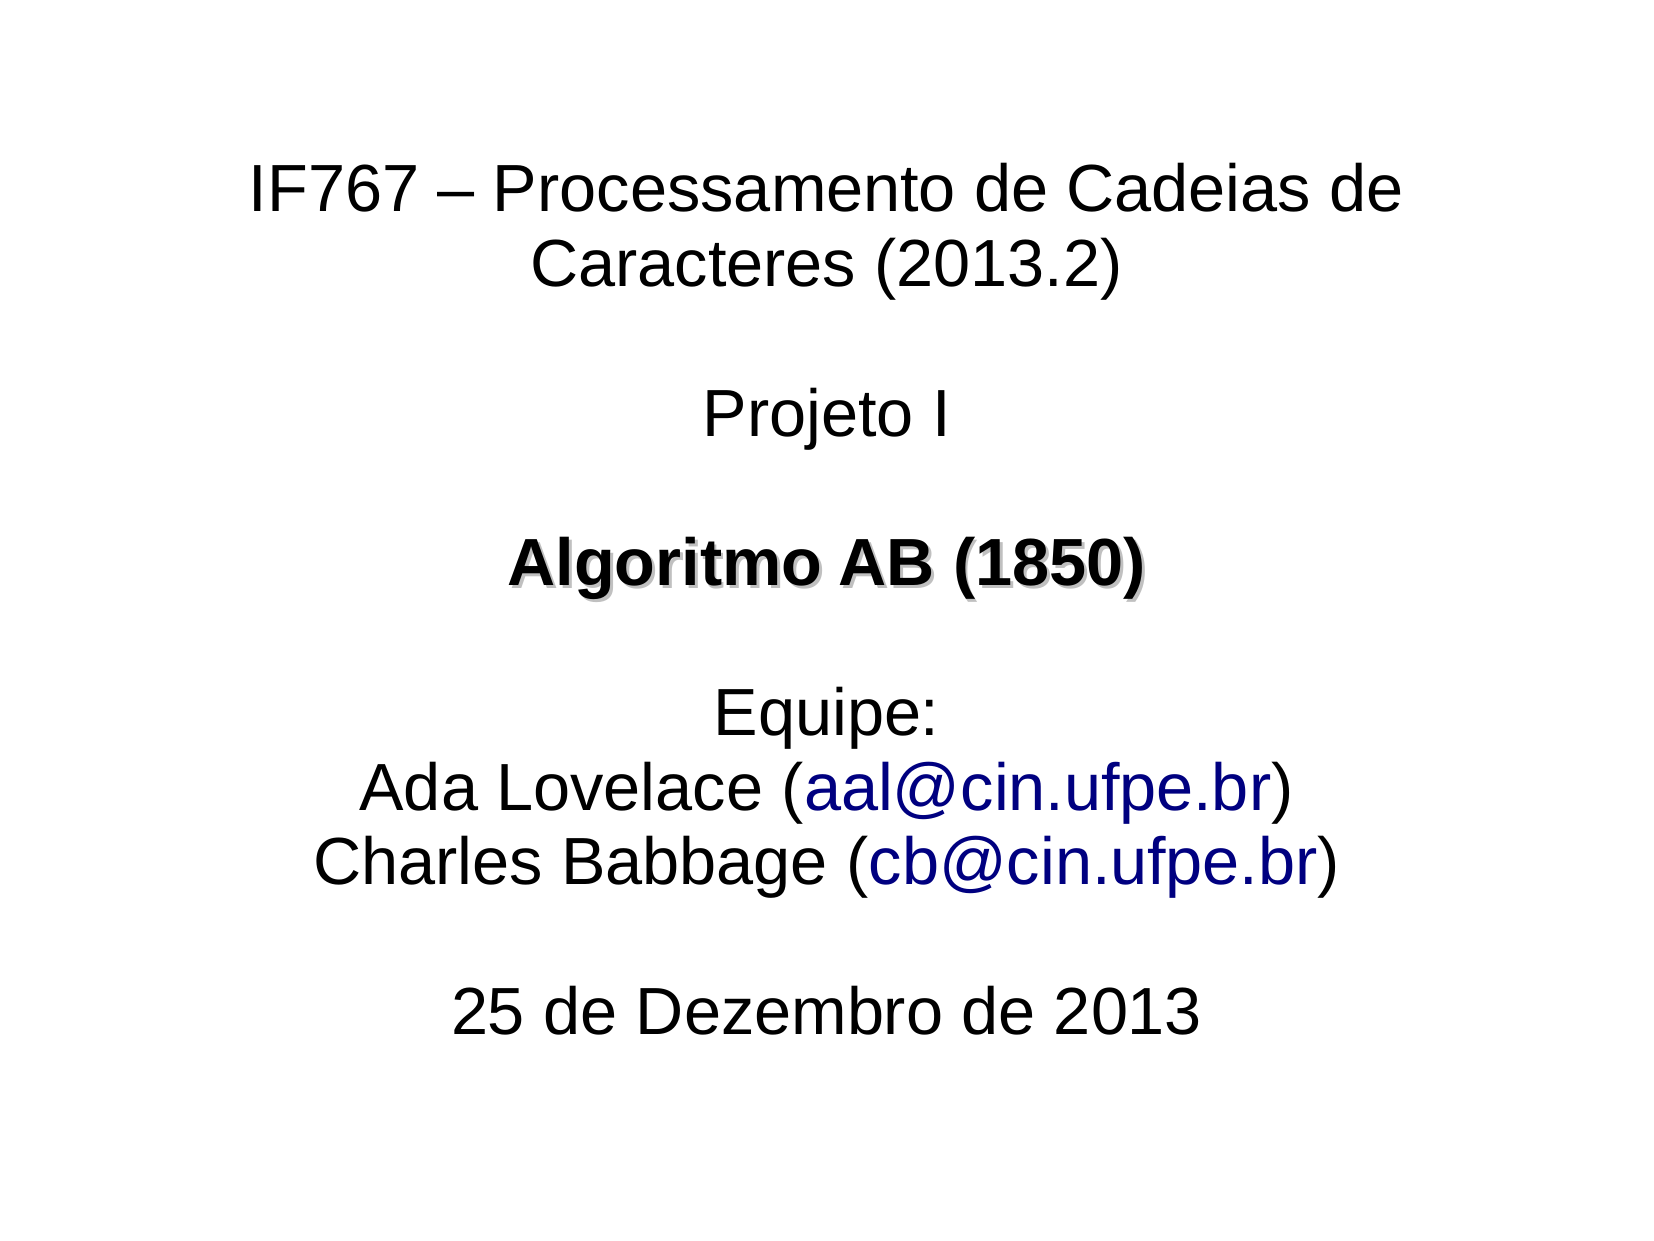

# IF767 – Processamento de Cadeias de Caracteres (2013.2)
Projeto I
Algoritmo AB (1850)
Equipe:
Ada Lovelace (aal@cin.ufpe.br)
Charles Babbage (cb@cin.ufpe.br)
25 de Dezembro de 2013